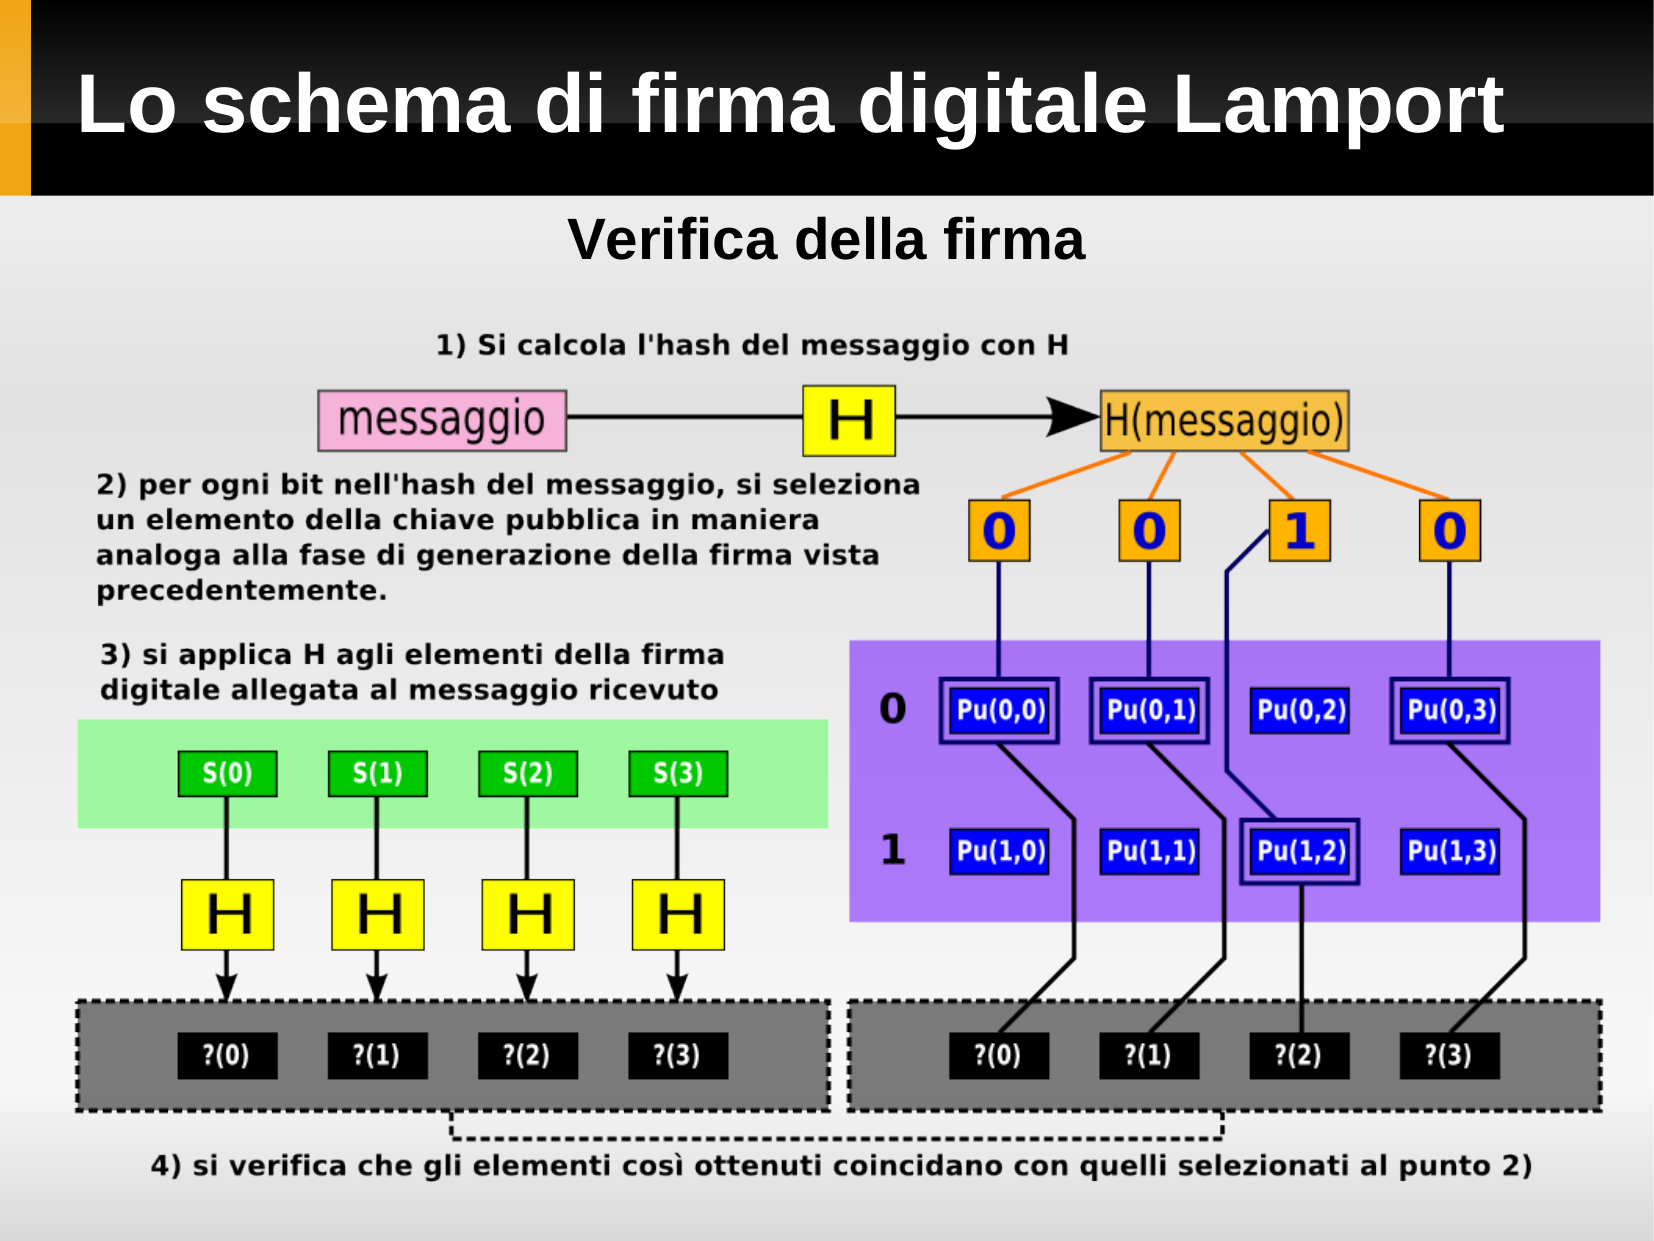

# Lo schema di firma digitale Lamport
Verifica della firma